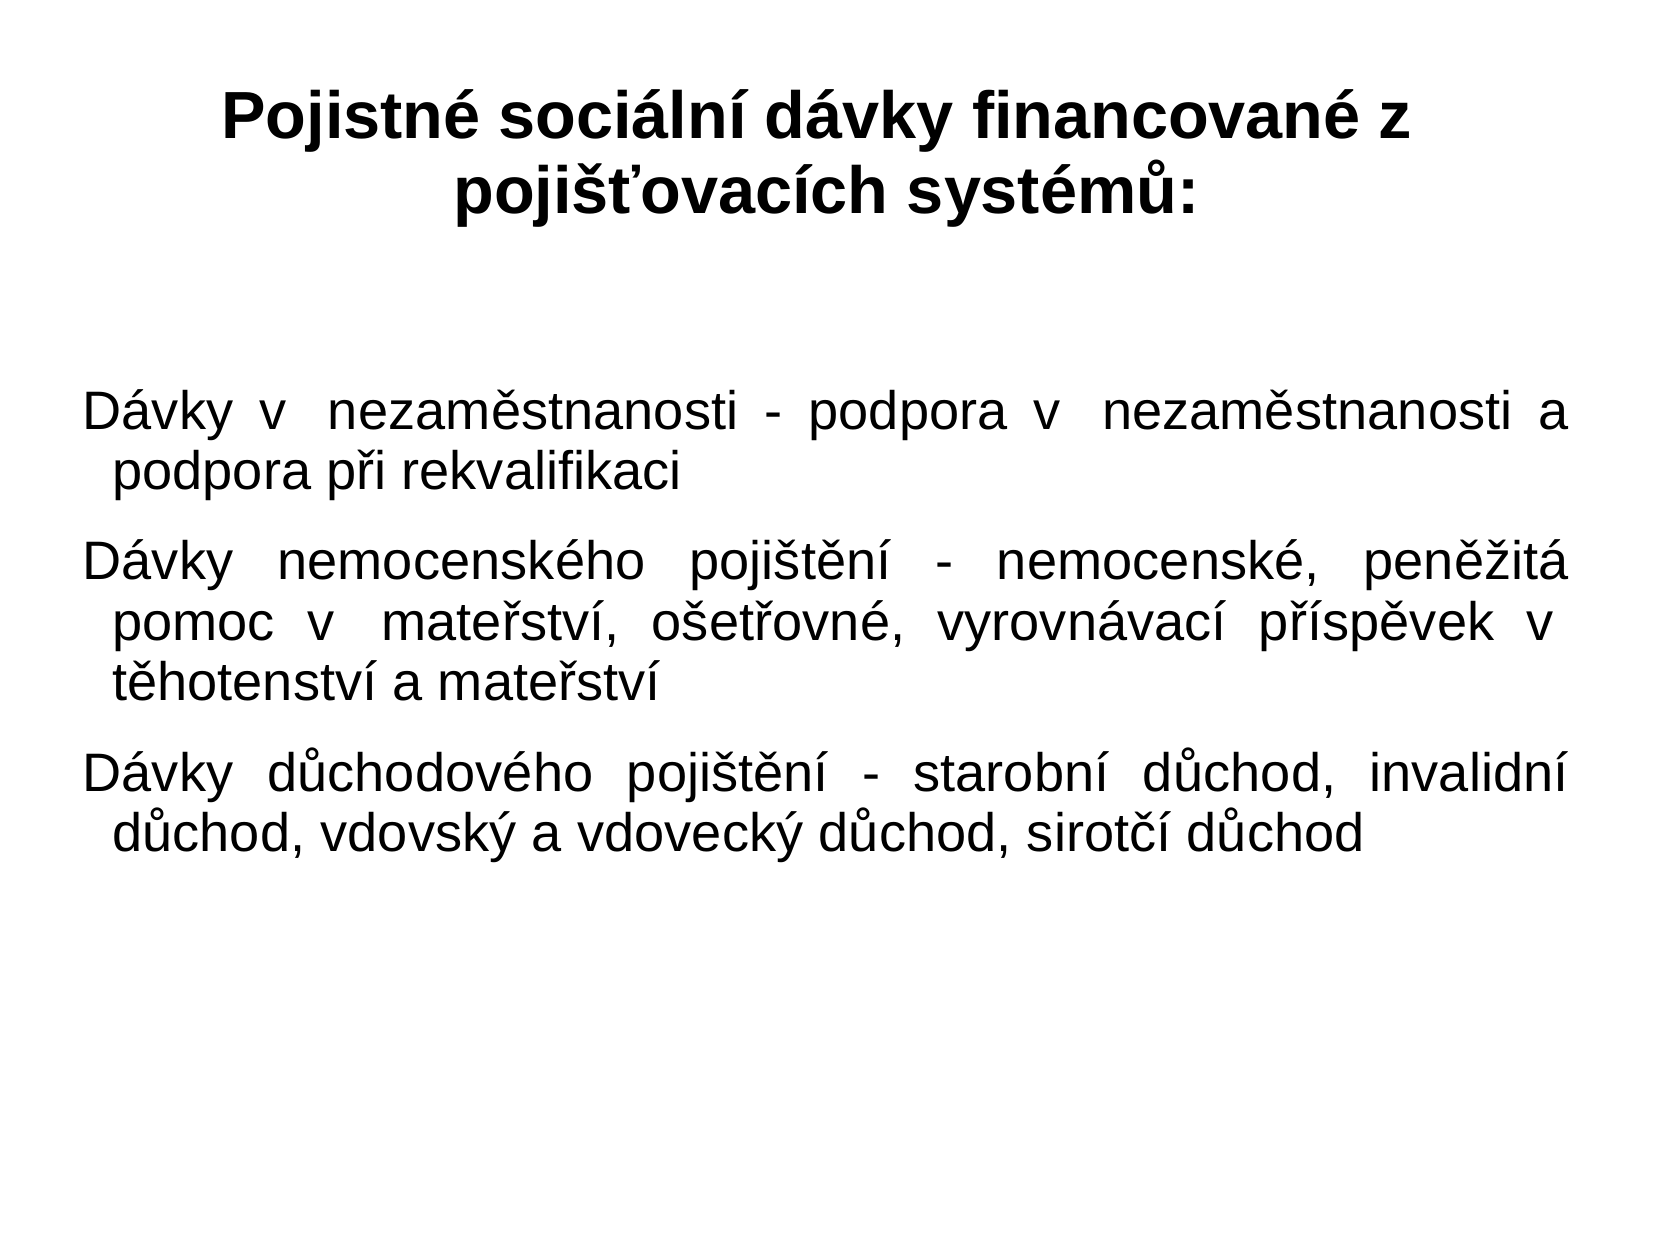

# Pojistné sociální dávky financované z  pojišťovacích systémů:
Dávky v  nezaměstnanosti - podpora v  nezaměstnanosti a podpora při rekvalifikaci
Dávky nemocenského pojištění - nemocenské, peněžitá pomoc v  mateřství, ošetřovné, vyrovnávací příspěvek v  těhotenství a mateřství
Dávky důchodového pojištění - starobní důchod, invalidní důchod, vdovský a vdovecký důchod, sirotčí důchod